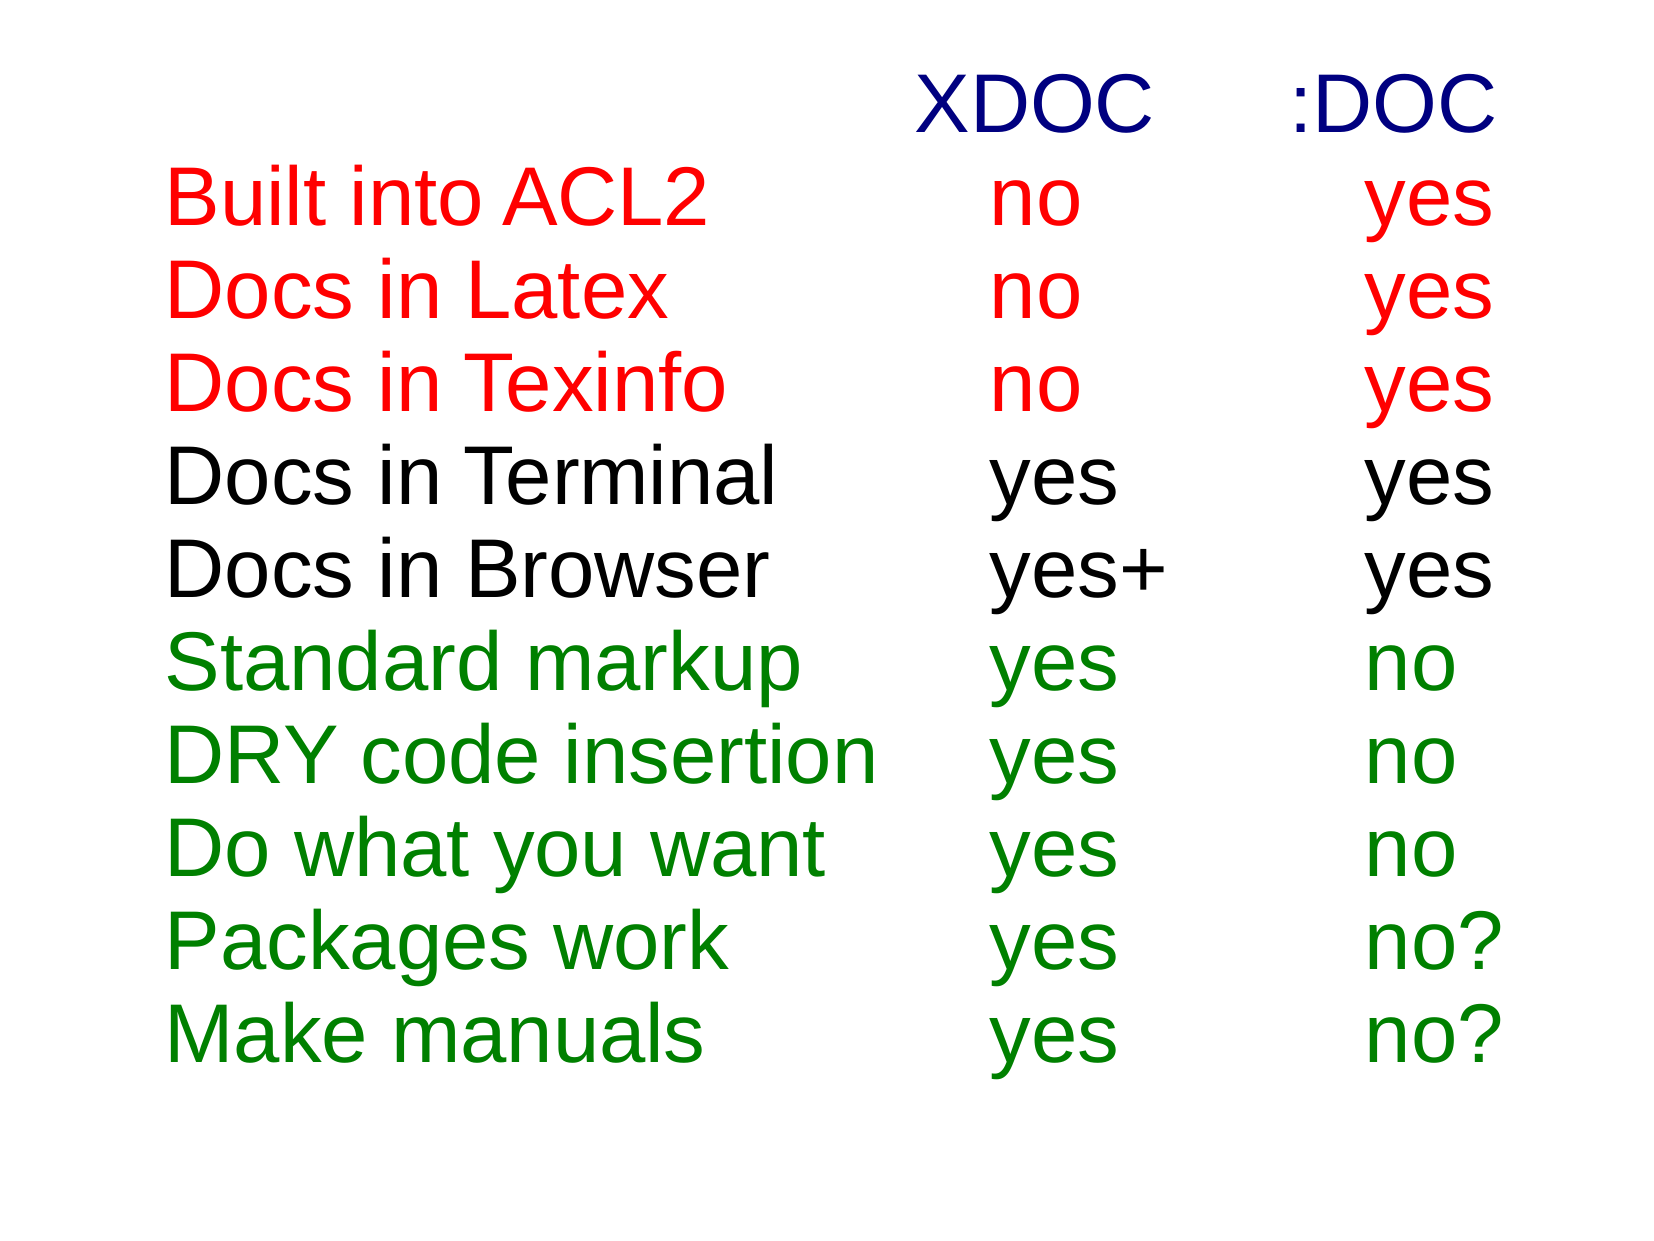

XDOC		:DOC
Built into ACL2				no				yes
Docs in Latex					no				yes
Docs in Texinfo				no				yes
Docs in Terminal			yes				yes
Docs in Browser			yes+			yes
Standard markup			yes				no
DRY code insertion		yes				no
Do what you want			yes				no
Packages work				yes				no?
Make manuals				yes				no?